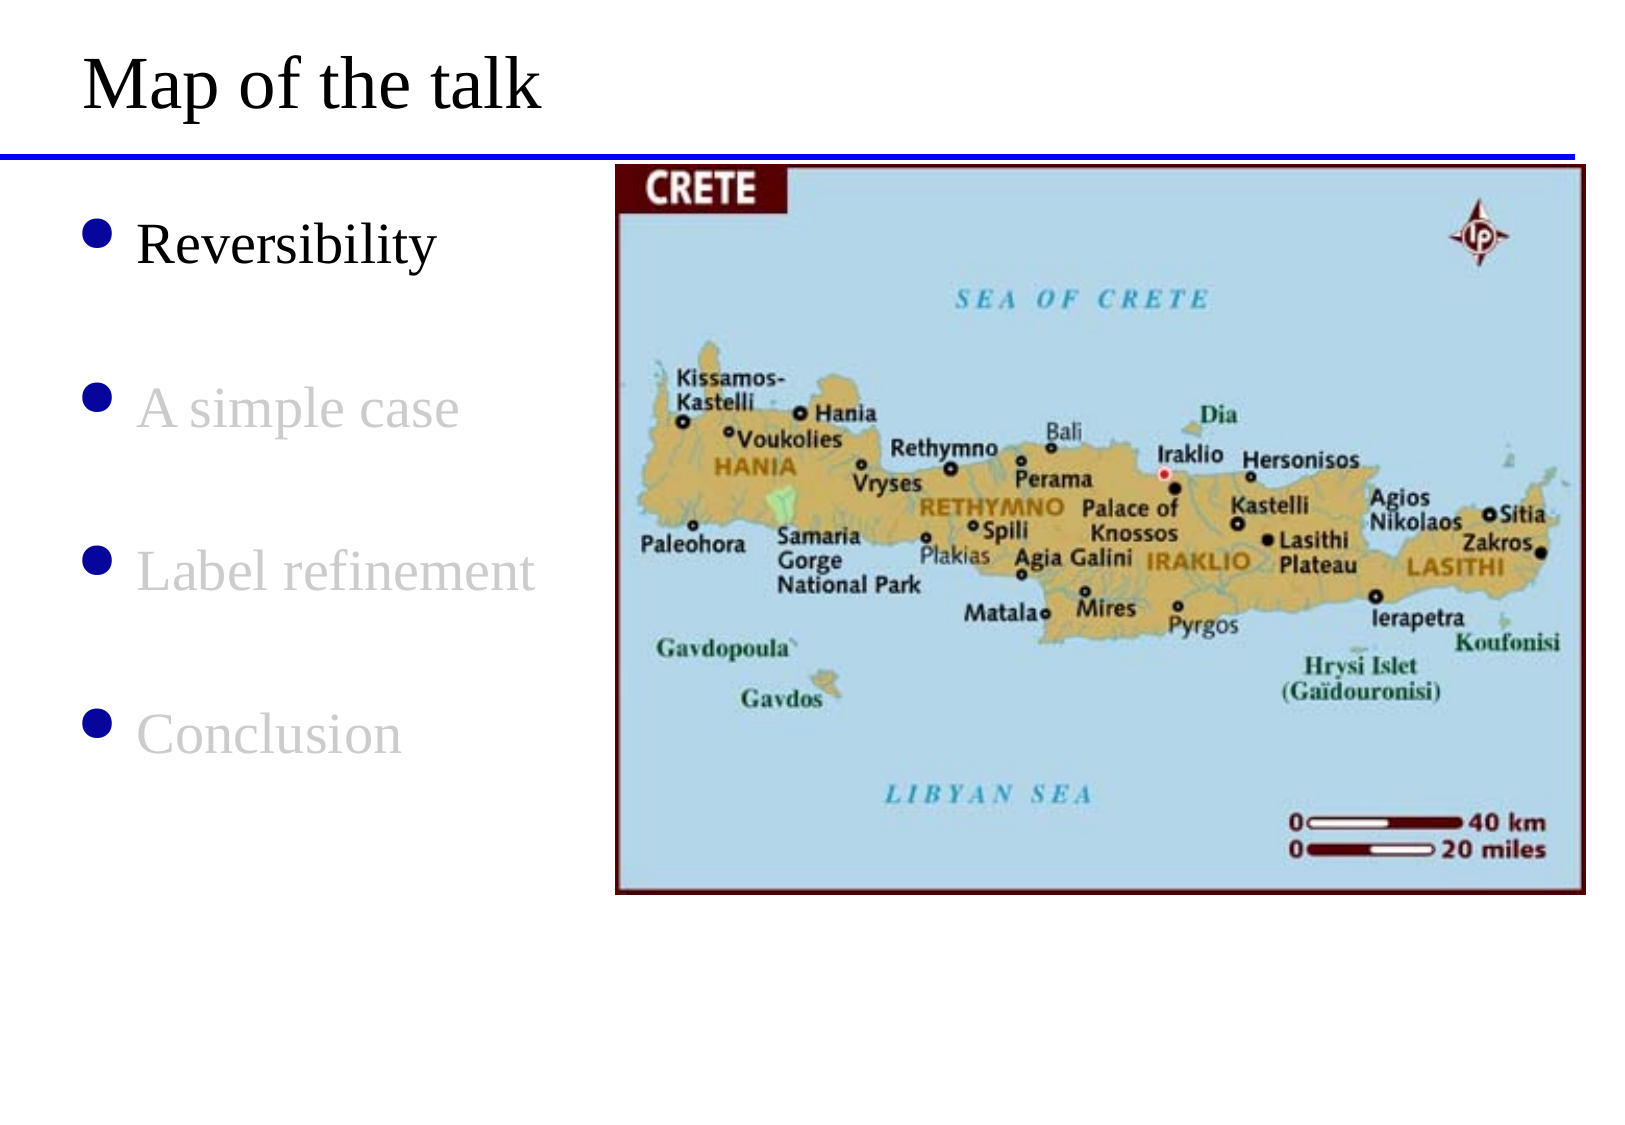

# Map of the talk
Reversibility
A simple case
Label refinement
Conclusion